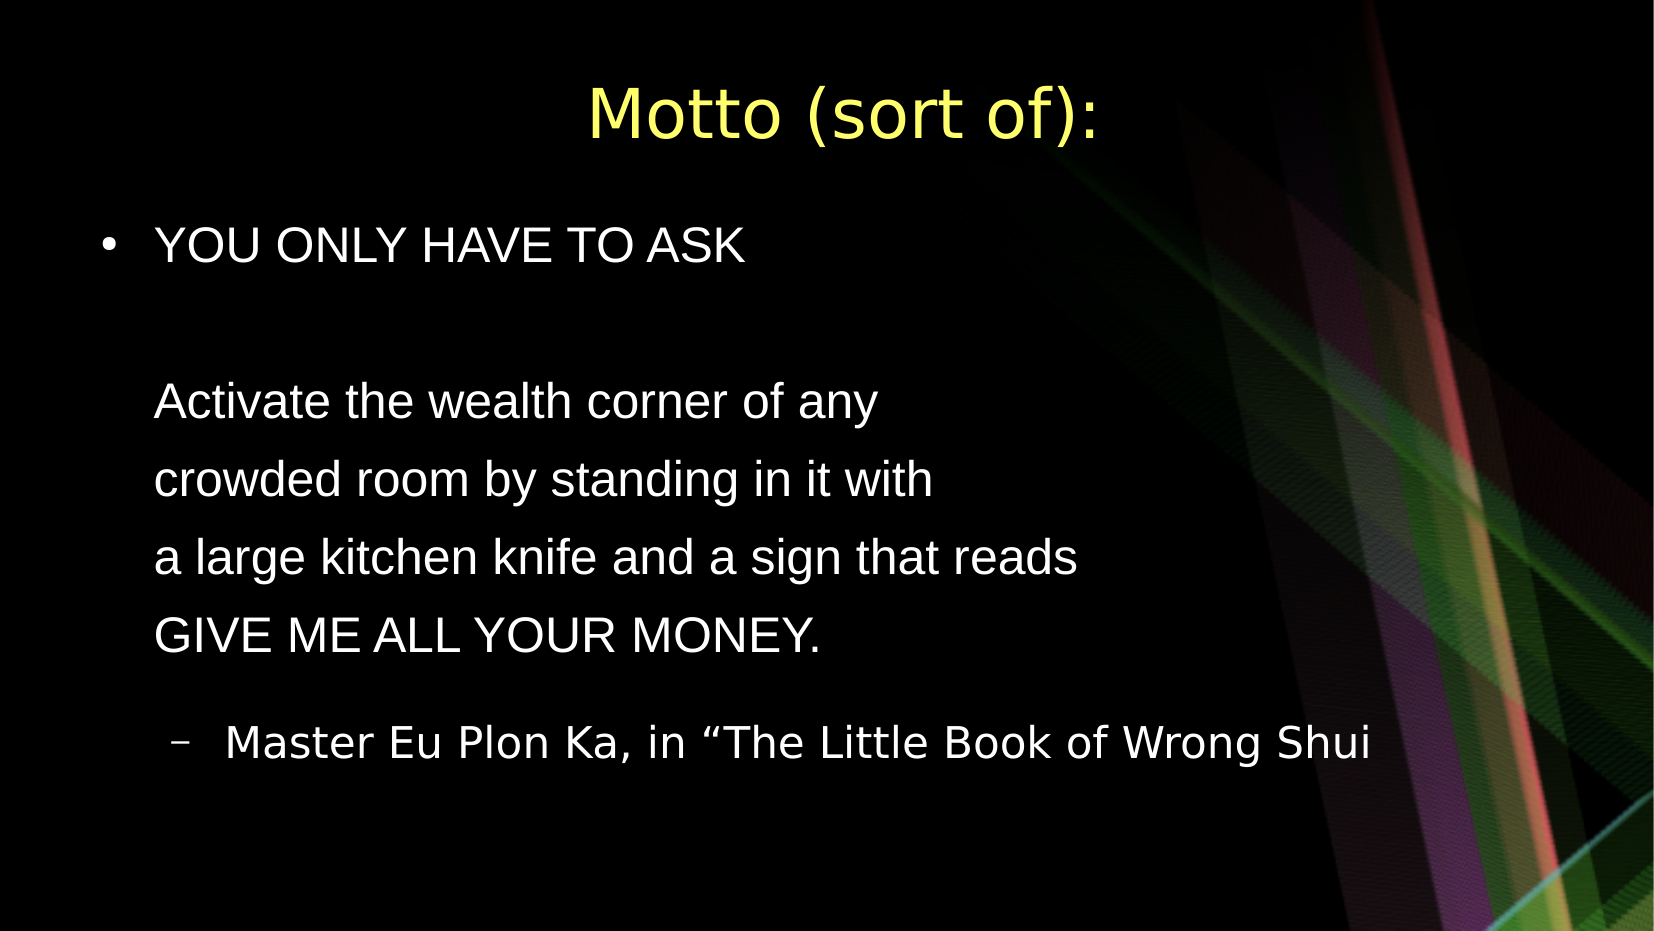

# Motto (sort of):
YOU ONLY HAVE TO ASK
Activate the wealth corner of any
crowded room by standing in it with
a large kitchen knife and a sign that reads
GIVE ME ALL YOUR MONEY.
Master Eu Plon Ka, in “The Little Book of Wrong Shui